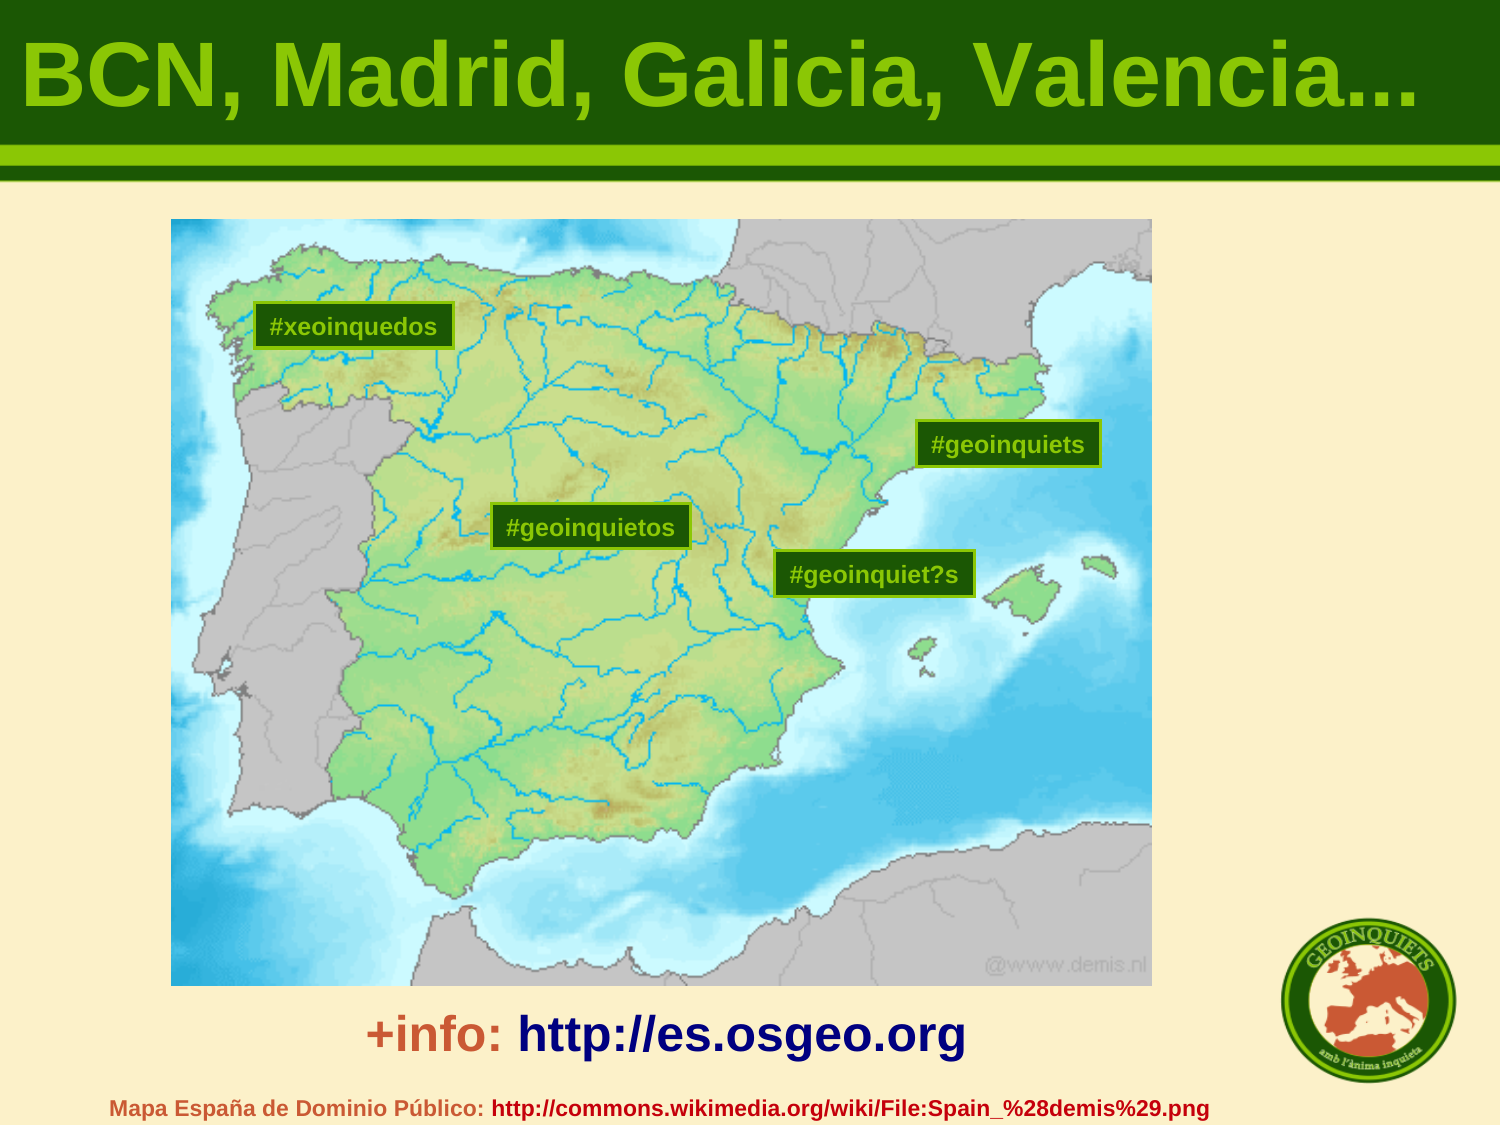

BCN, Madrid, Galicia, Valencia...
#xeoinquedos
#geoinquiets
#geoinquietos
#geoinquiet?s
+info: http://es.osgeo.org
Mapa España de Dominio Público: http://commons.wikimedia.org/wiki/File:Spain_%28demis%29.png